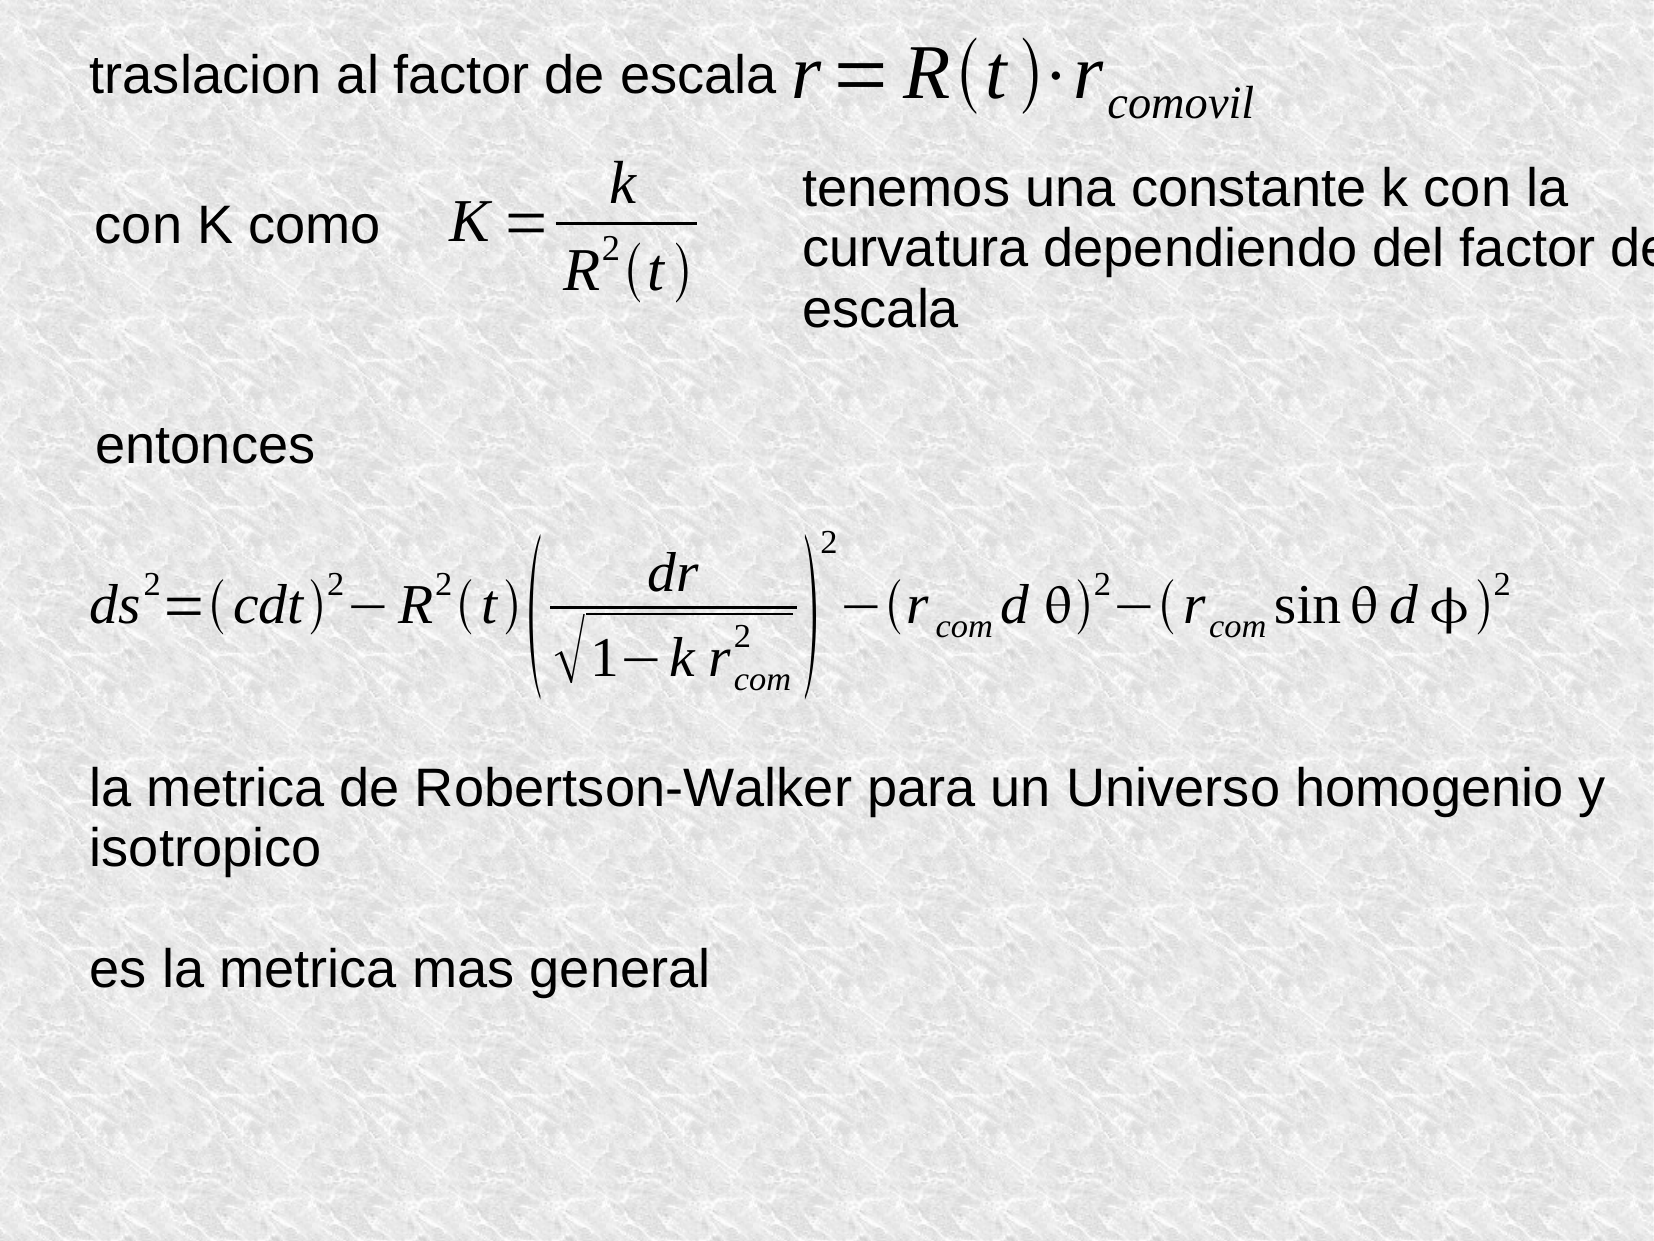

traslacion al factor de escala
tenemos una constante k con la
curvatura dependiendo del factor de
escala
con K como
entonces
la metrica de Robertson-Walker para un Universo homogenio y
isotropico
es la metrica mas general